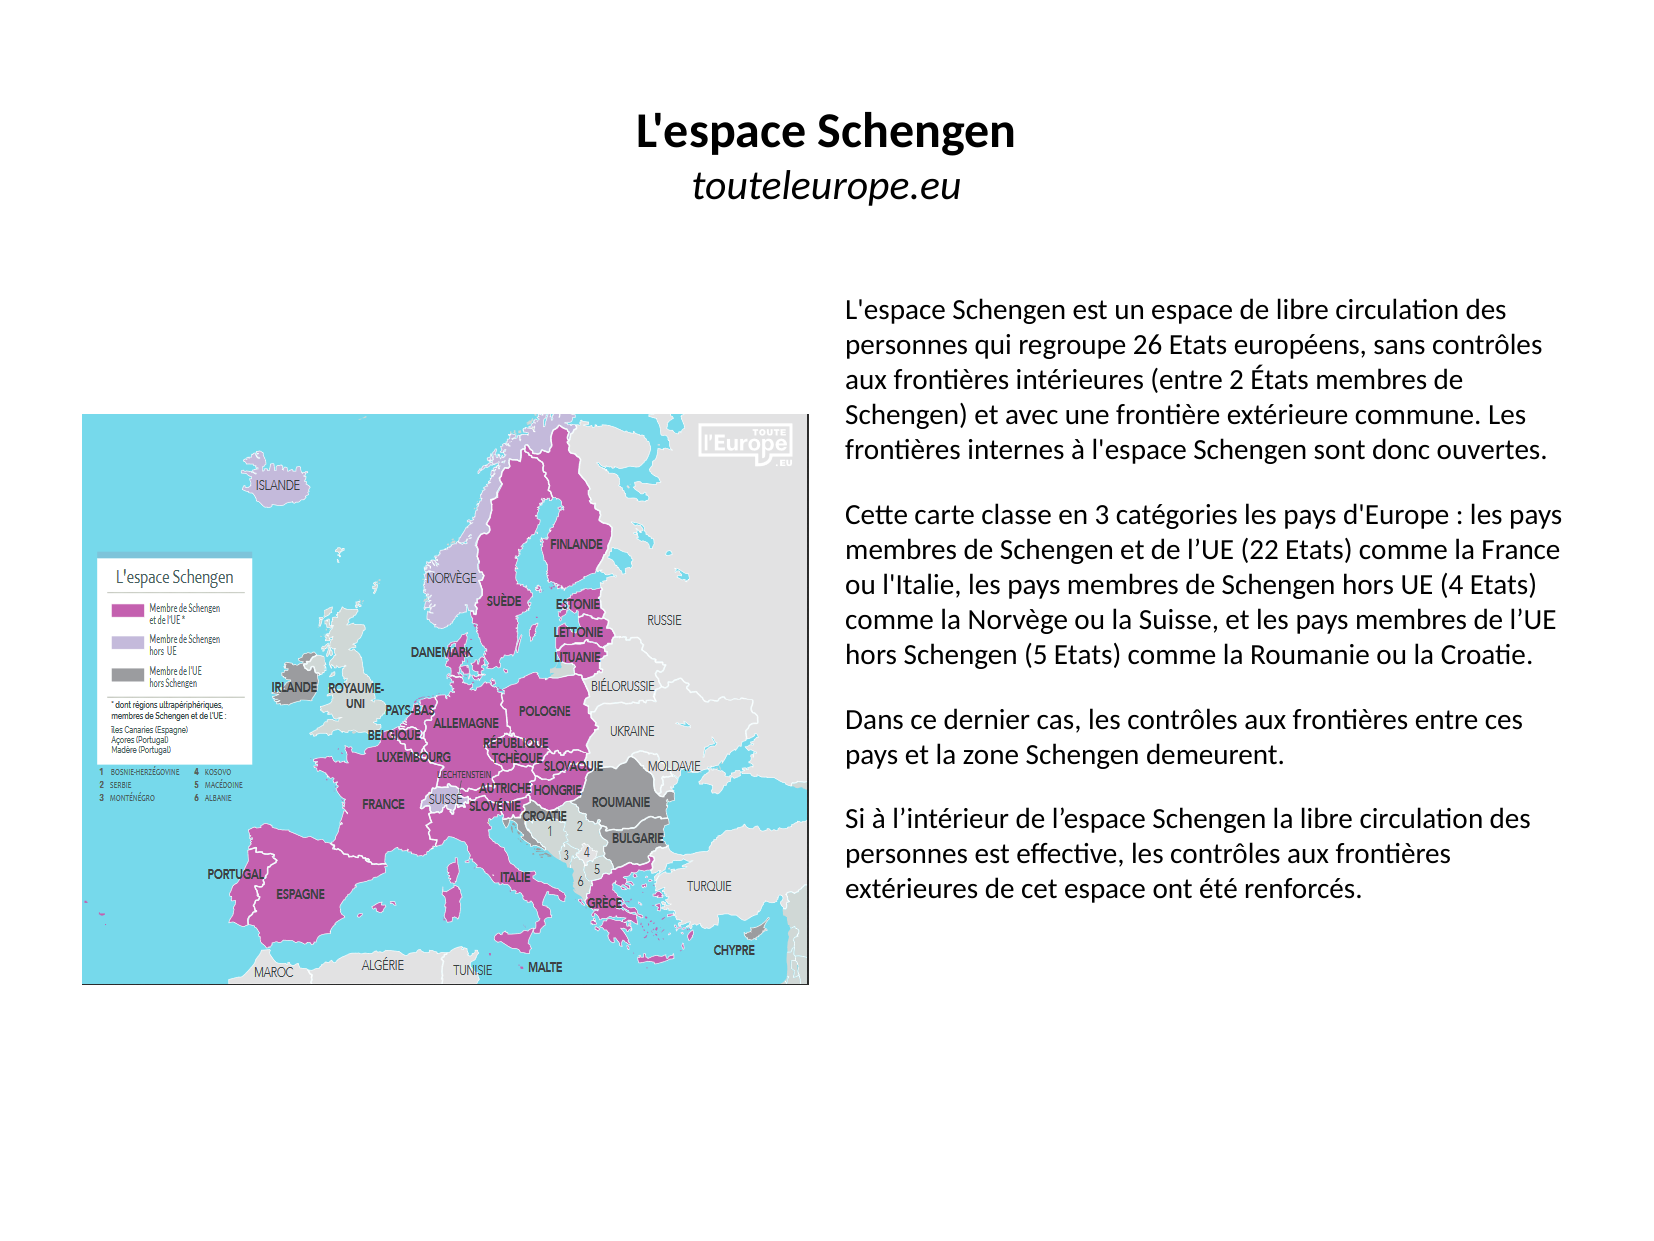

# L'espace Schengen touteleurope.eu
L'espace Schengen est un espace de libre circulation des personnes qui regroupe 26 Etats européens, sans contrôles aux frontières intérieures (entre 2 États membres de Schengen) et avec une frontière extérieure commune. Les frontières internes à l'espace Schengen sont donc ouvertes.
Cette carte classe en 3 catégories les pays d'Europe : les pays membres de Schengen et de l’UE (22 Etats) comme la France ou l'Italie, les pays membres de Schengen hors UE (4 Etats) comme la Norvège ou la Suisse, et les pays membres de l’UE hors Schengen (5 Etats) comme la Roumanie ou la Croatie.
Dans ce dernier cas, les contrôles aux frontières entre ces pays et la zone Schengen demeurent.
Si à l’intérieur de l’espace Schengen la libre circulation des personnes est effective, les contrôles aux frontières extérieures de cet espace ont été renforcés.